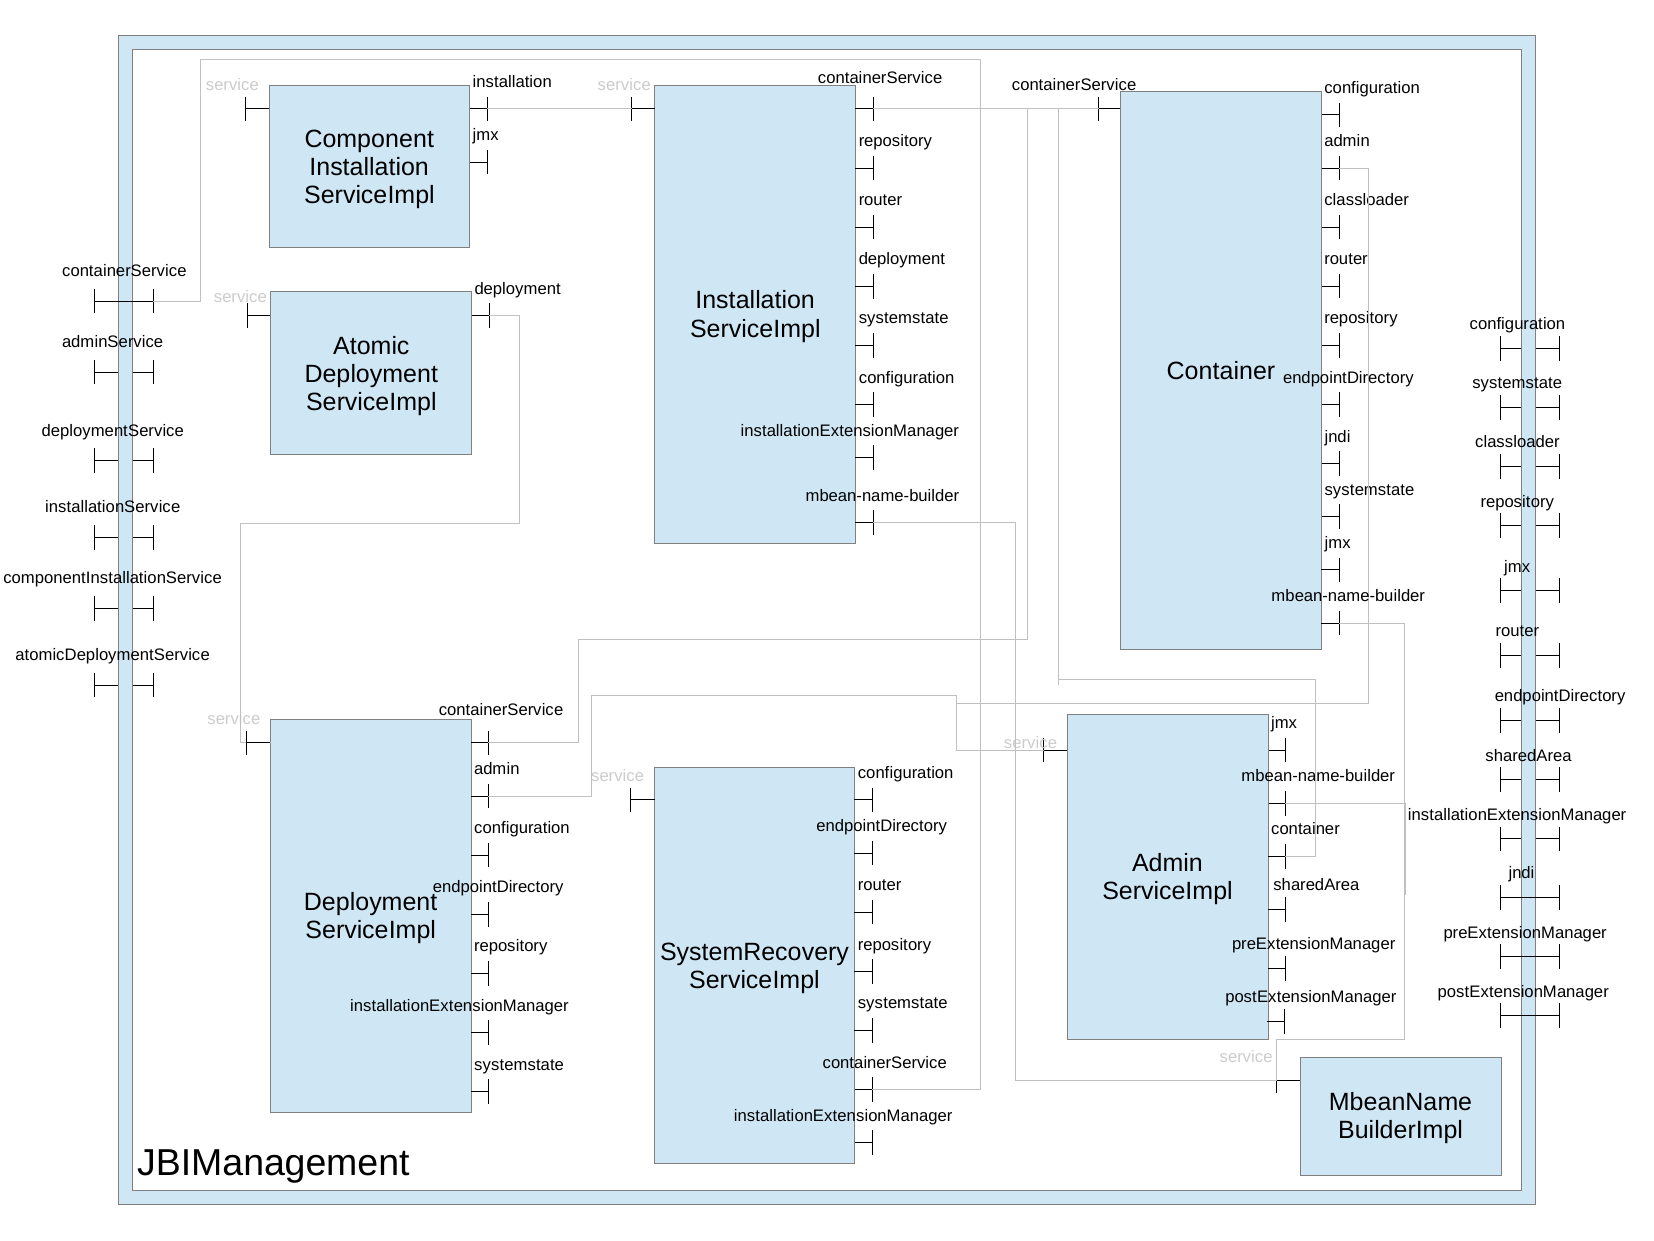

containerService
installation
service
service
containerService
configuration
Component
Installation
ServiceImpl
Installation
ServiceImpl
Container
jmx
repository
admin
router
classloader
router
deployment
containerService
deployment
service
Atomic
Deployment
ServiceImpl
repository
systemstate
configuration
adminService
endpointDirectory
configuration
systemstate
deploymentService
installationExtensionManager
jndi
classloader
systemstate
mbean-name-builder
repository
installationService
jmx
jmx
componentInstallationService
mbean-name-builder
router
atomicDeploymentService
endpointDirectory
containerService
service
jmx
Admin
ServiceImpl
Deployment
ServiceImpl
service
sharedArea
admin
configuration
service
mbean-name-builder
SystemRecovery
ServiceImpl
installationExtensionManager
endpointDirectory
configuration
container
jndi
sharedArea
router
endpointDirectory
preExtensionManager
preExtensionManager
repository
repository
postExtensionManager
postExtensionManager
systemstate
installationExtensionManager
service
containerService
systemstate
MbeanName
BuilderImpl
installationExtensionManager
JBIManagement